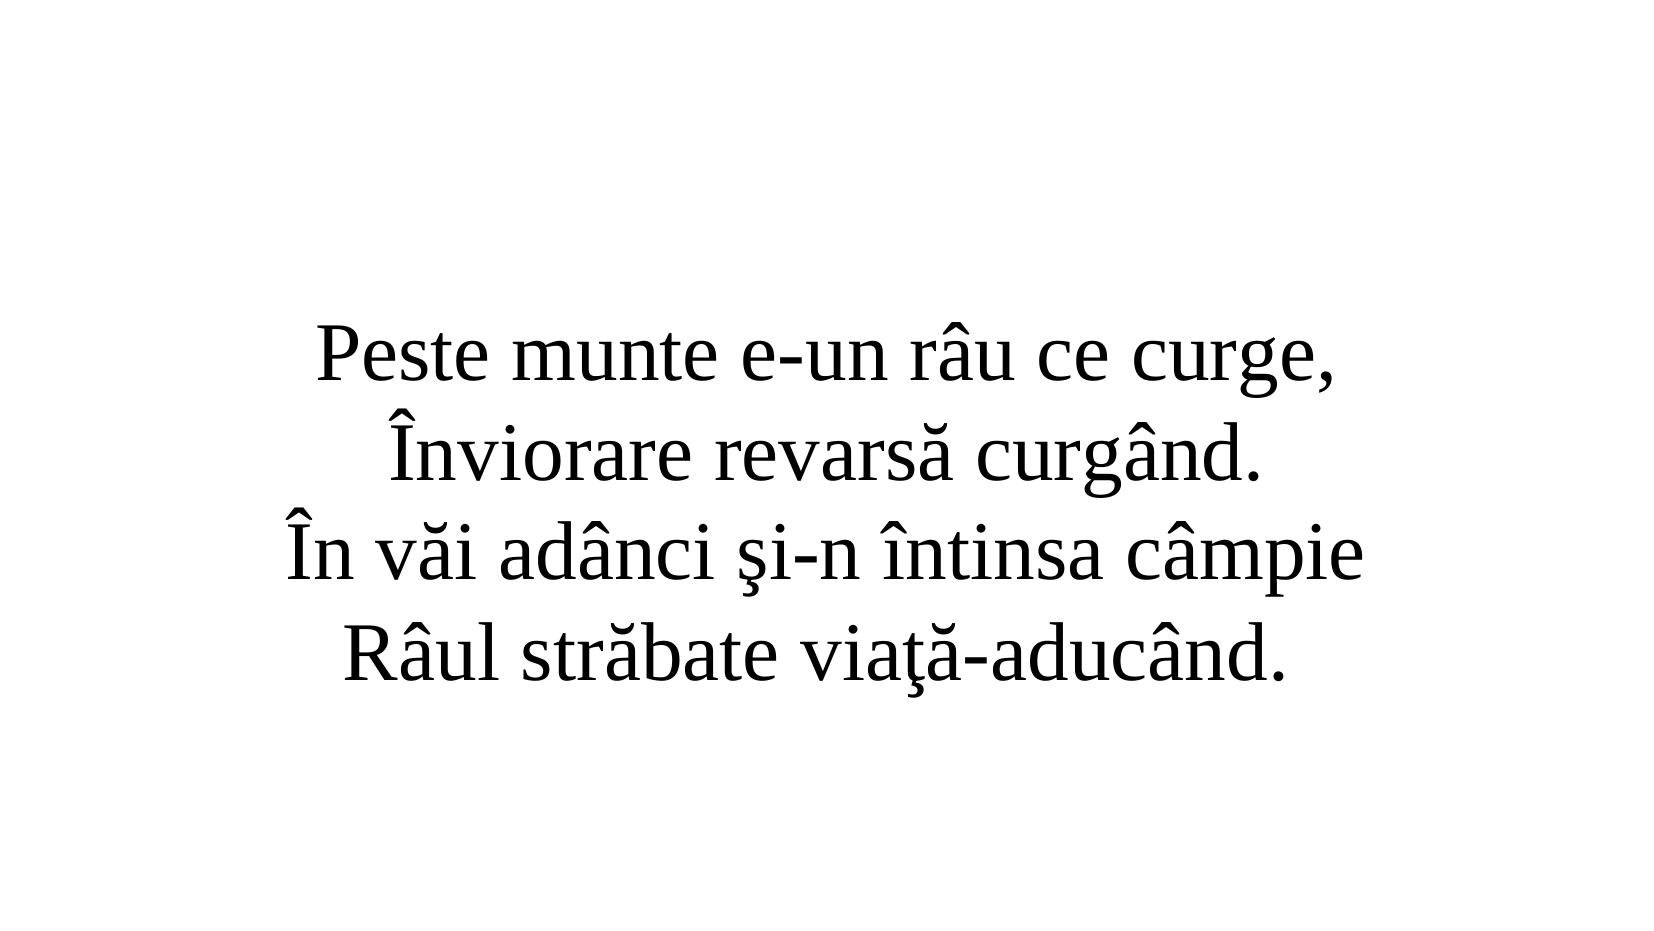

# Peste munte e-un râu ce curge,
Înviorare revarsă curgând.
În văi adânci şi-n întinsa câmpie
Râul străbate viaţă-aducând.